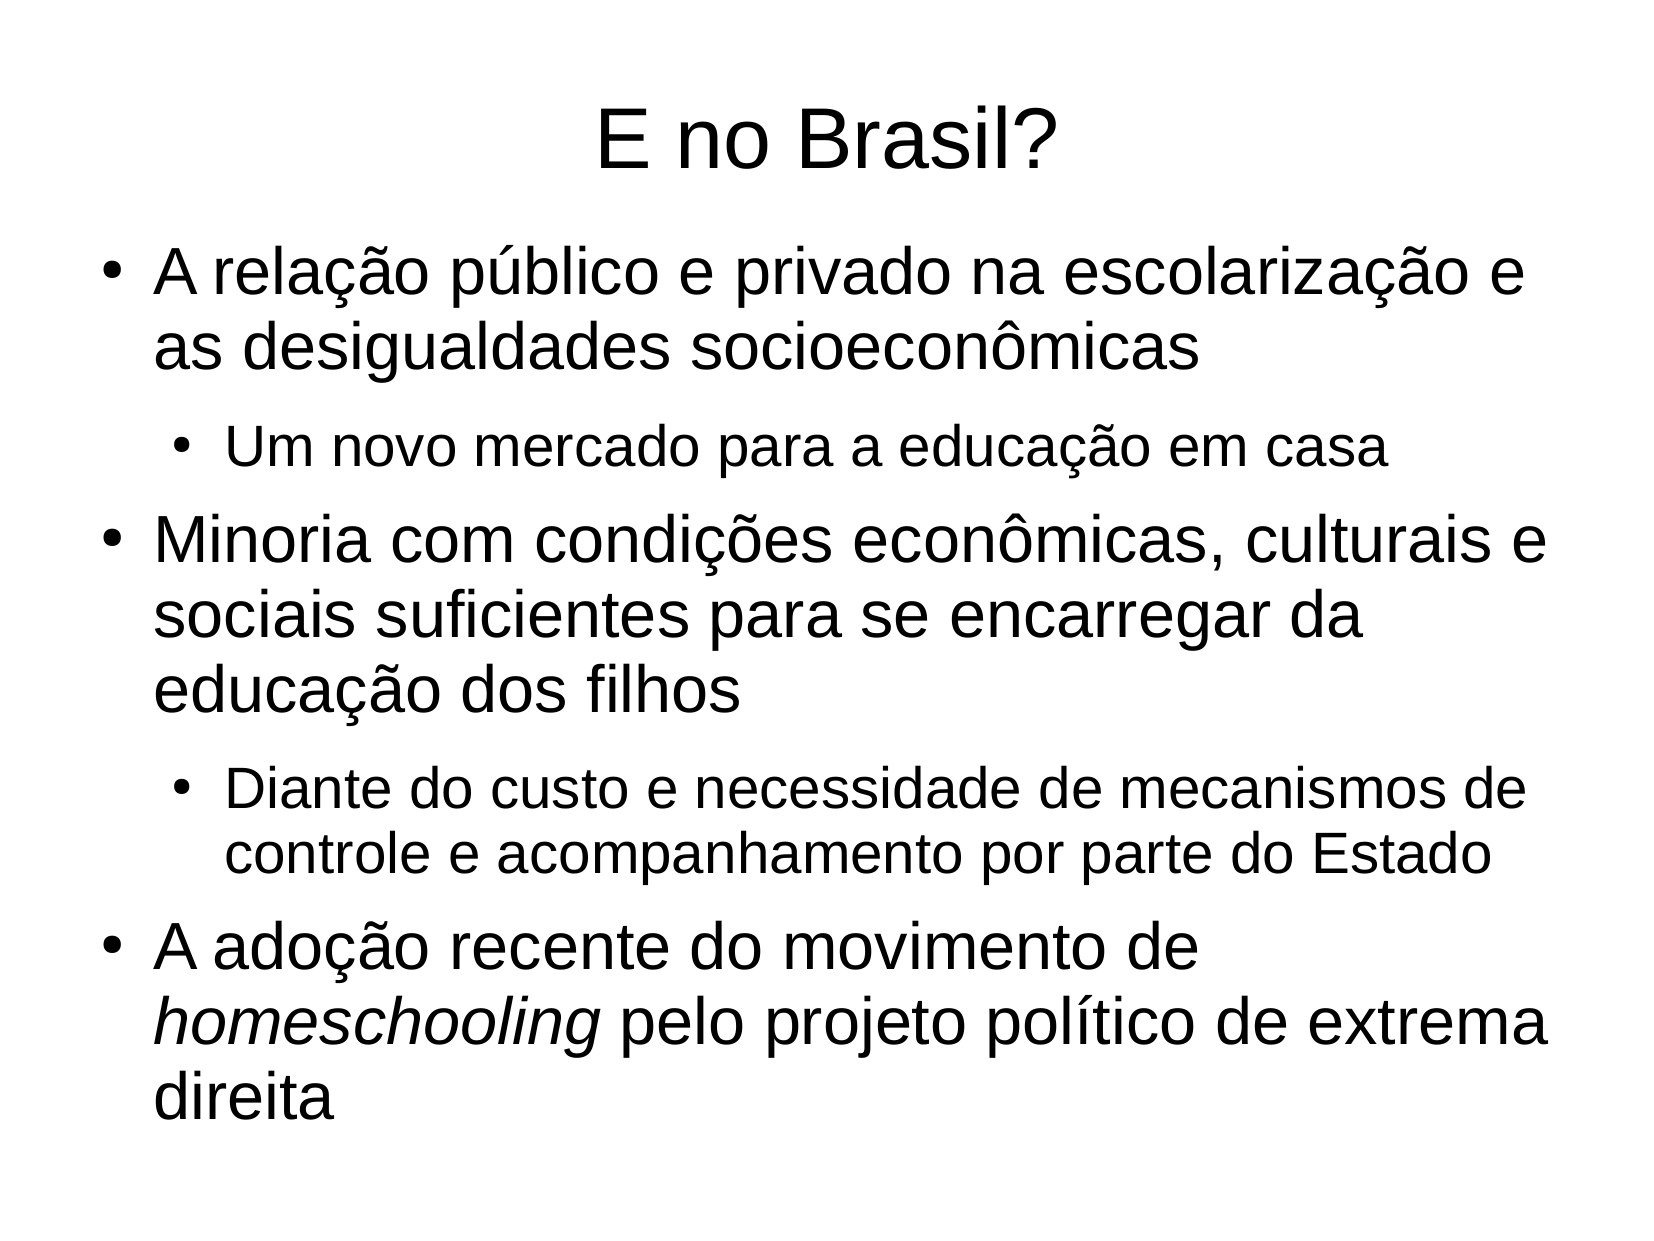

# E no Brasil?
A relação público e privado na escolarização e as desigualdades socioeconômicas
Um novo mercado para a educação em casa
Minoria com condições econômicas, culturais e sociais suficientes para se encarregar da educação dos filhos
Diante do custo e necessidade de mecanismos de controle e acompanhamento por parte do Estado
A adoção recente do movimento de homeschooling pelo projeto político de extrema direita